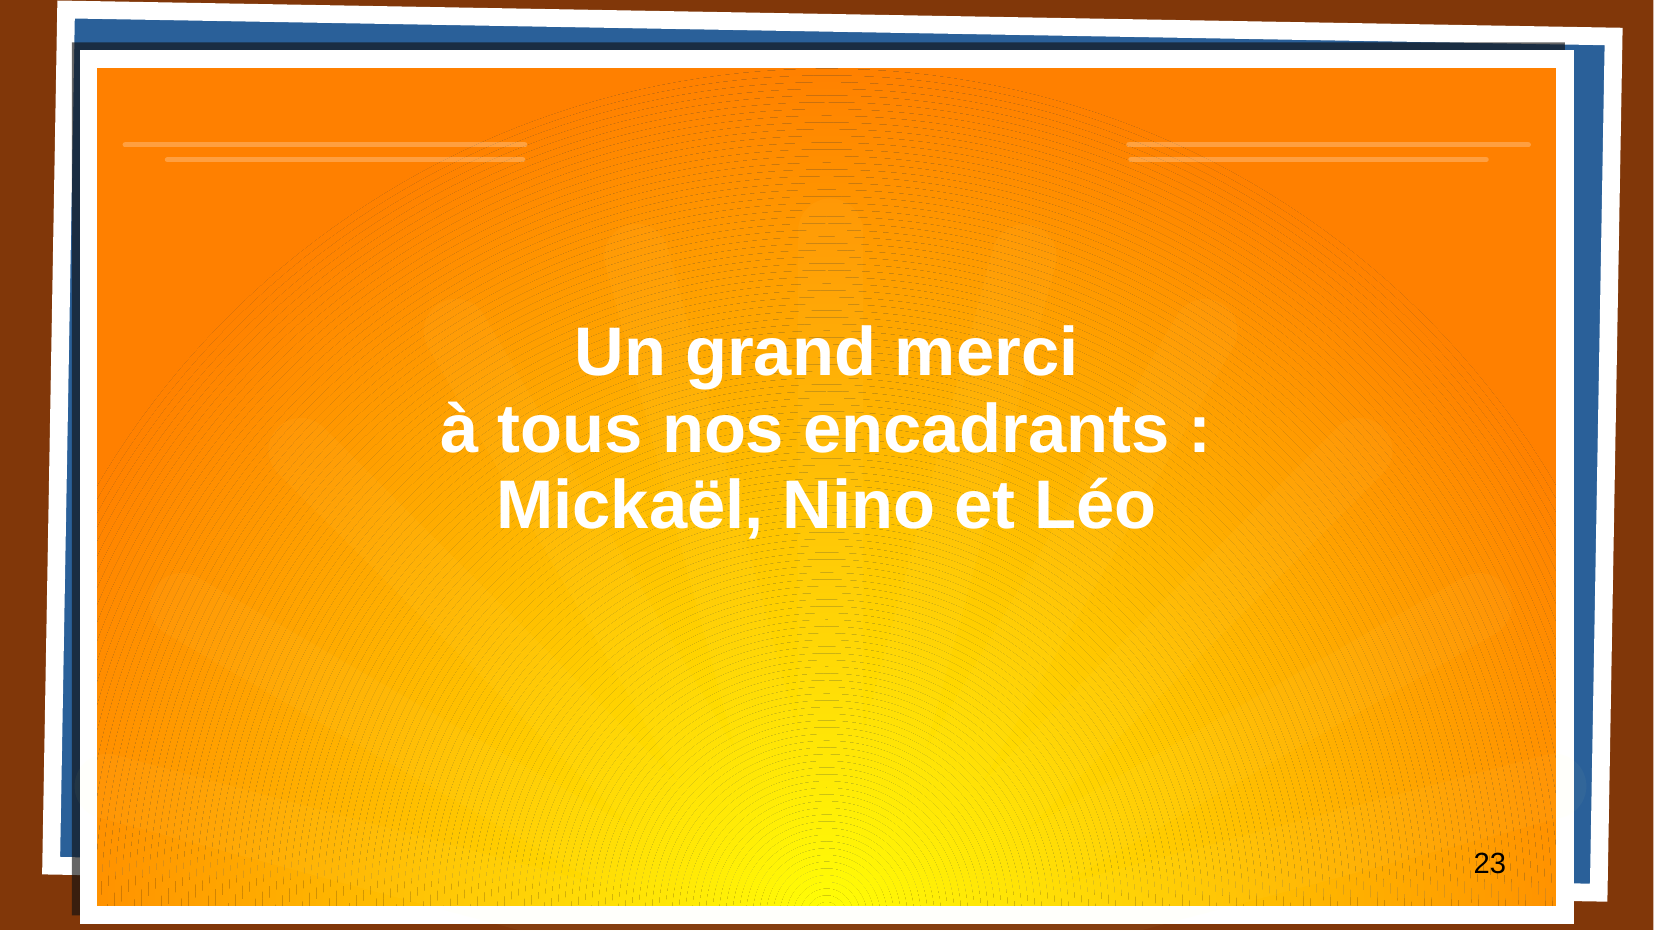

# Un grand merci à tous nos encadrants : Mickaël, Nino et Léo
23